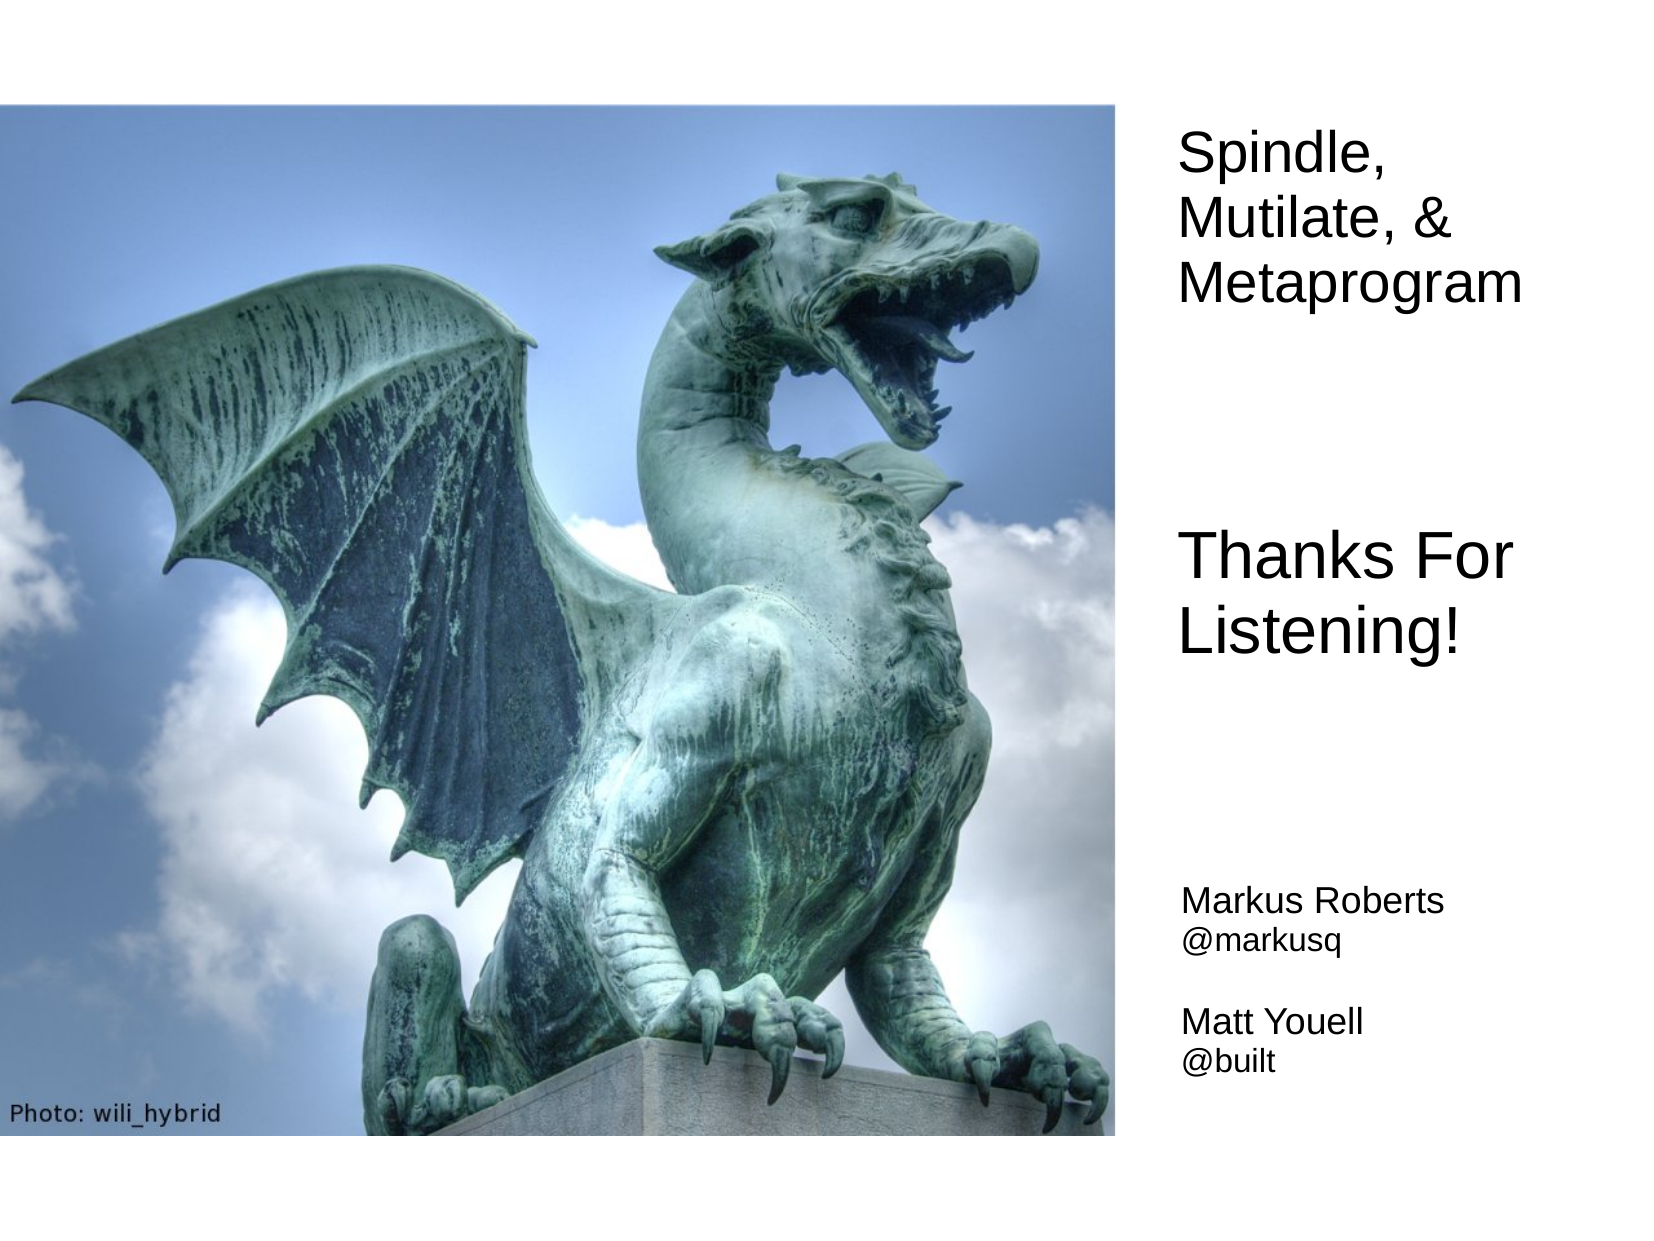

Spindle,
Mutilate, &
Metaprogram
Thanks For
Listening!
Markus Roberts
@markusq
Matt Youell
@built